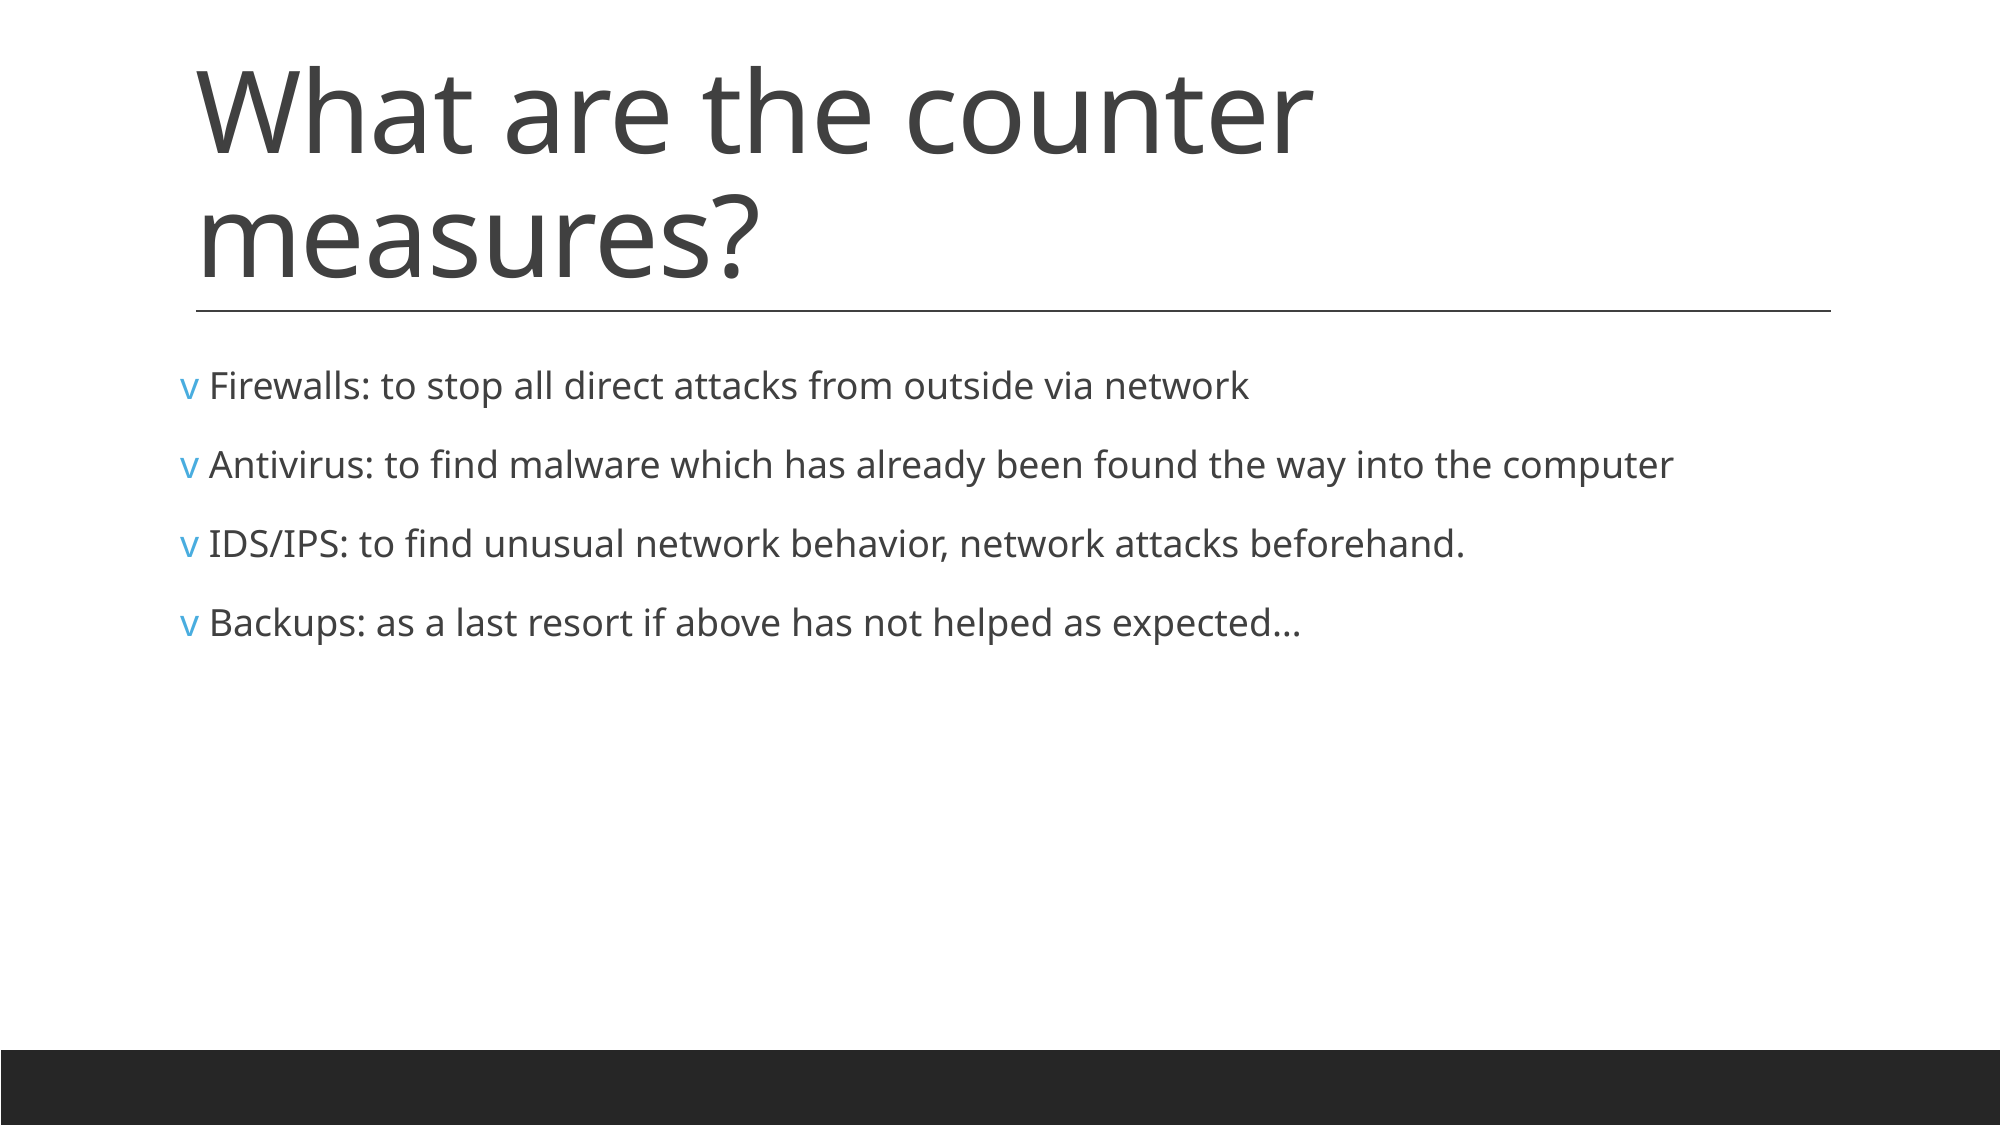

# What are the counter measures?
 Firewalls: to stop all direct attacks from outside via network
 Antivirus: to find malware which has already been found the way into the computer
 IDS/IPS: to find unusual network behavior, network attacks beforehand.
 Backups: as a last resort if above has not helped as expected…